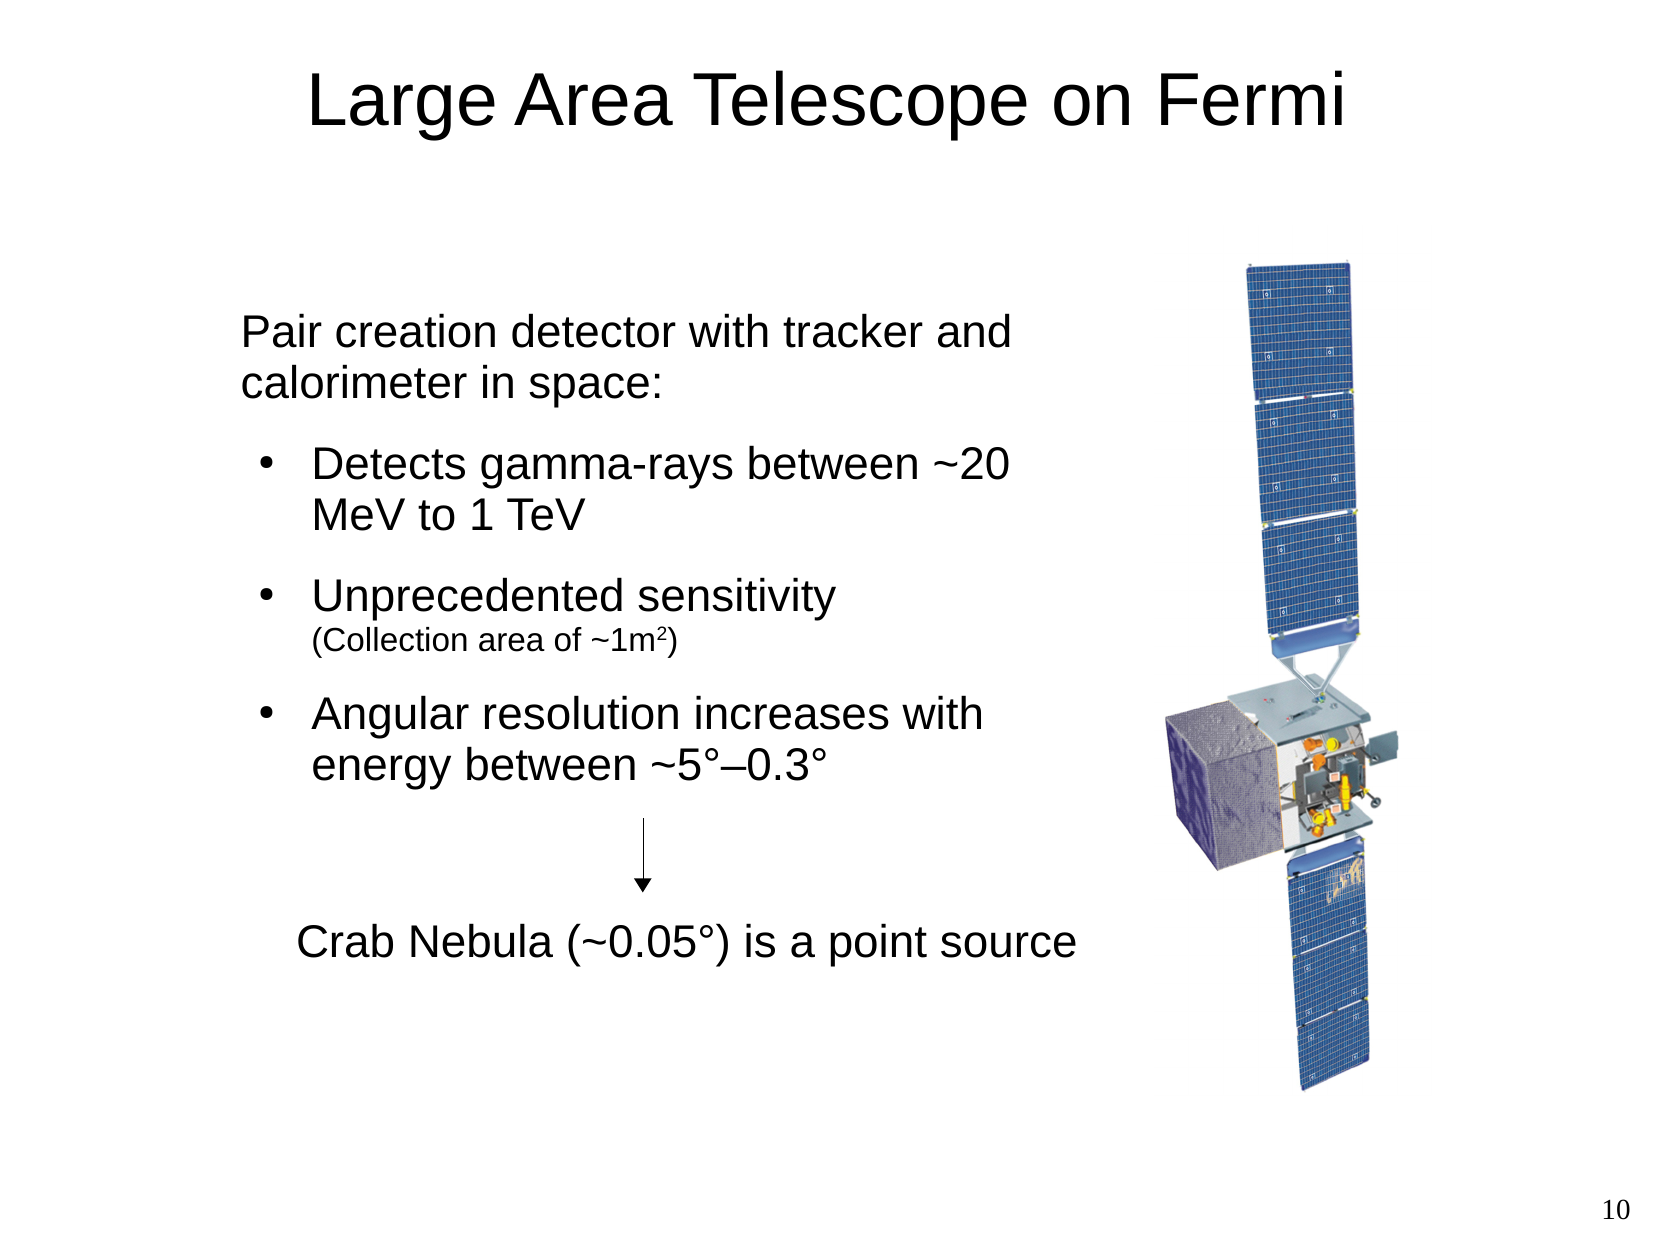

# Large Area Telescope on Fermi
Pair creation detector with tracker and calorimeter in space:
Detects gamma-rays between ~20 MeV to 1 TeV
Unprecedented sensitivity (Collection area of ~1m2)
Angular resolution increases with energy between ~5°–0.3°
Crab Nebula (~0.05°) is a point source
10